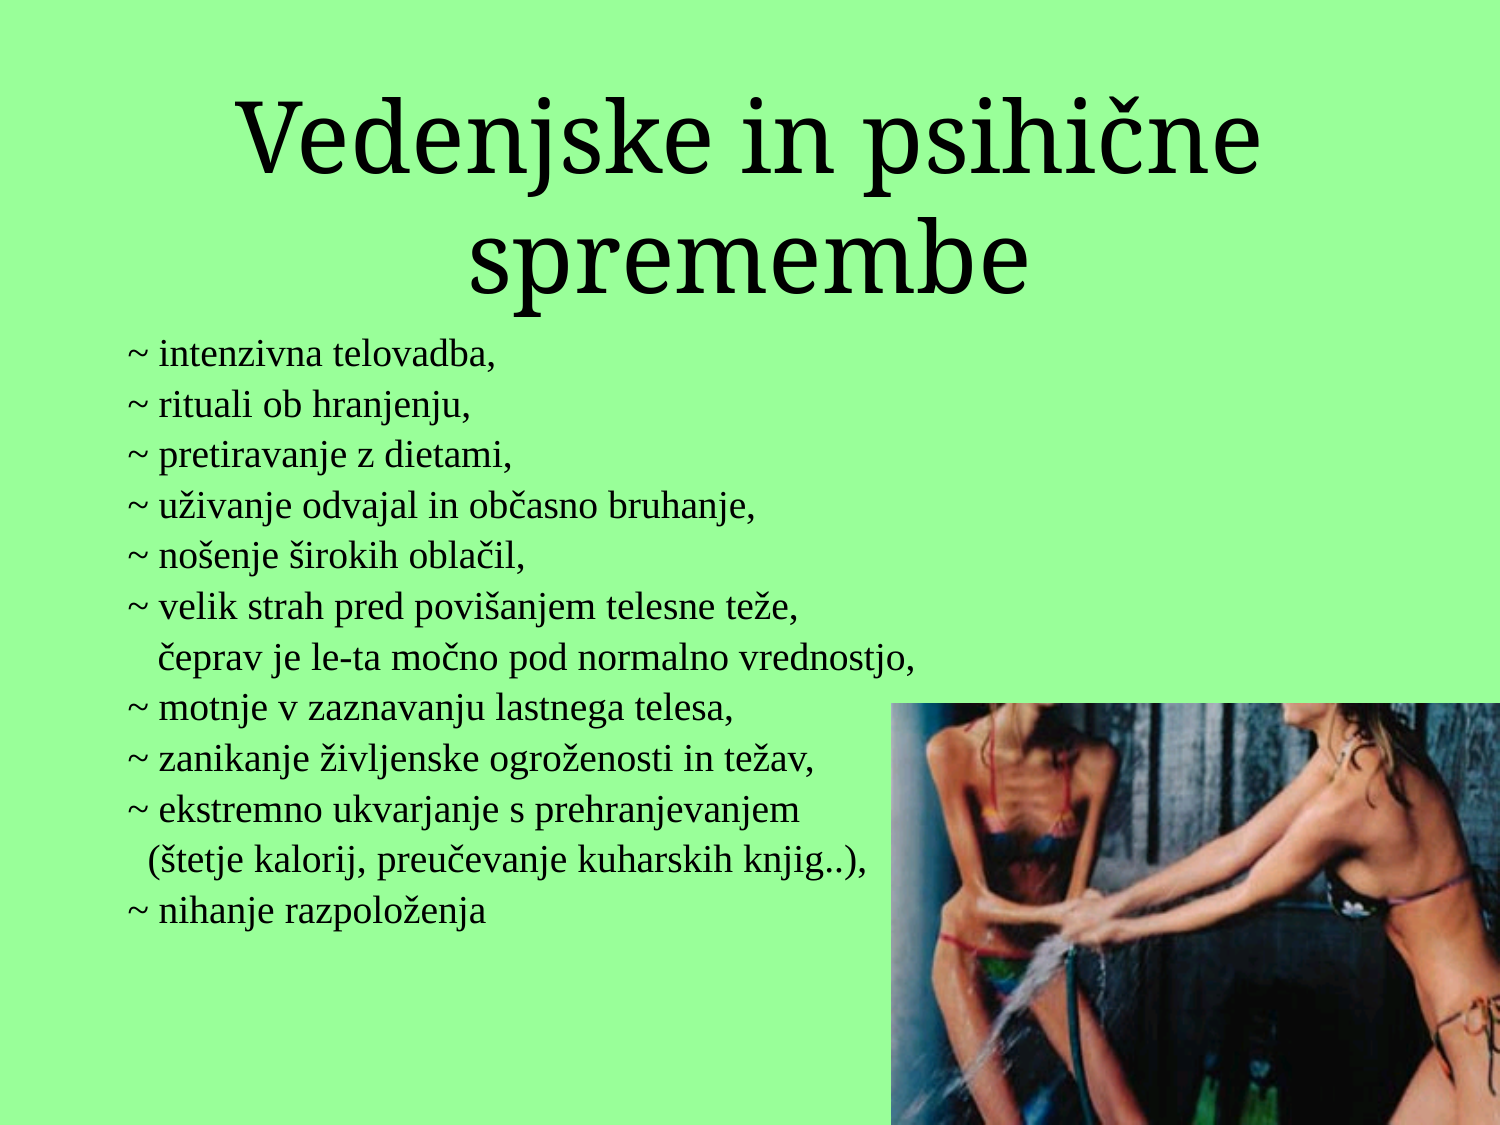

# Vedenjske in psihične spremembe
~ intenzivna telovadba,
~ rituali ob hranjenju,
~ pretiravanje z dietami,
~ uživanje odvajal in občasno bruhanje,
~ nošenje širokih oblačil,
~ velik strah pred povišanjem telesne teže,
 čeprav je le-ta močno pod normalno vrednostjo,
~ motnje v zaznavanju lastnega telesa,
~ zanikanje življenske ogroženosti in težav,
~ ekstremno ukvarjanje s prehranjevanjem
 (štetje kalorij, preučevanje kuharskih knjig..),
~ nihanje razpoloženja